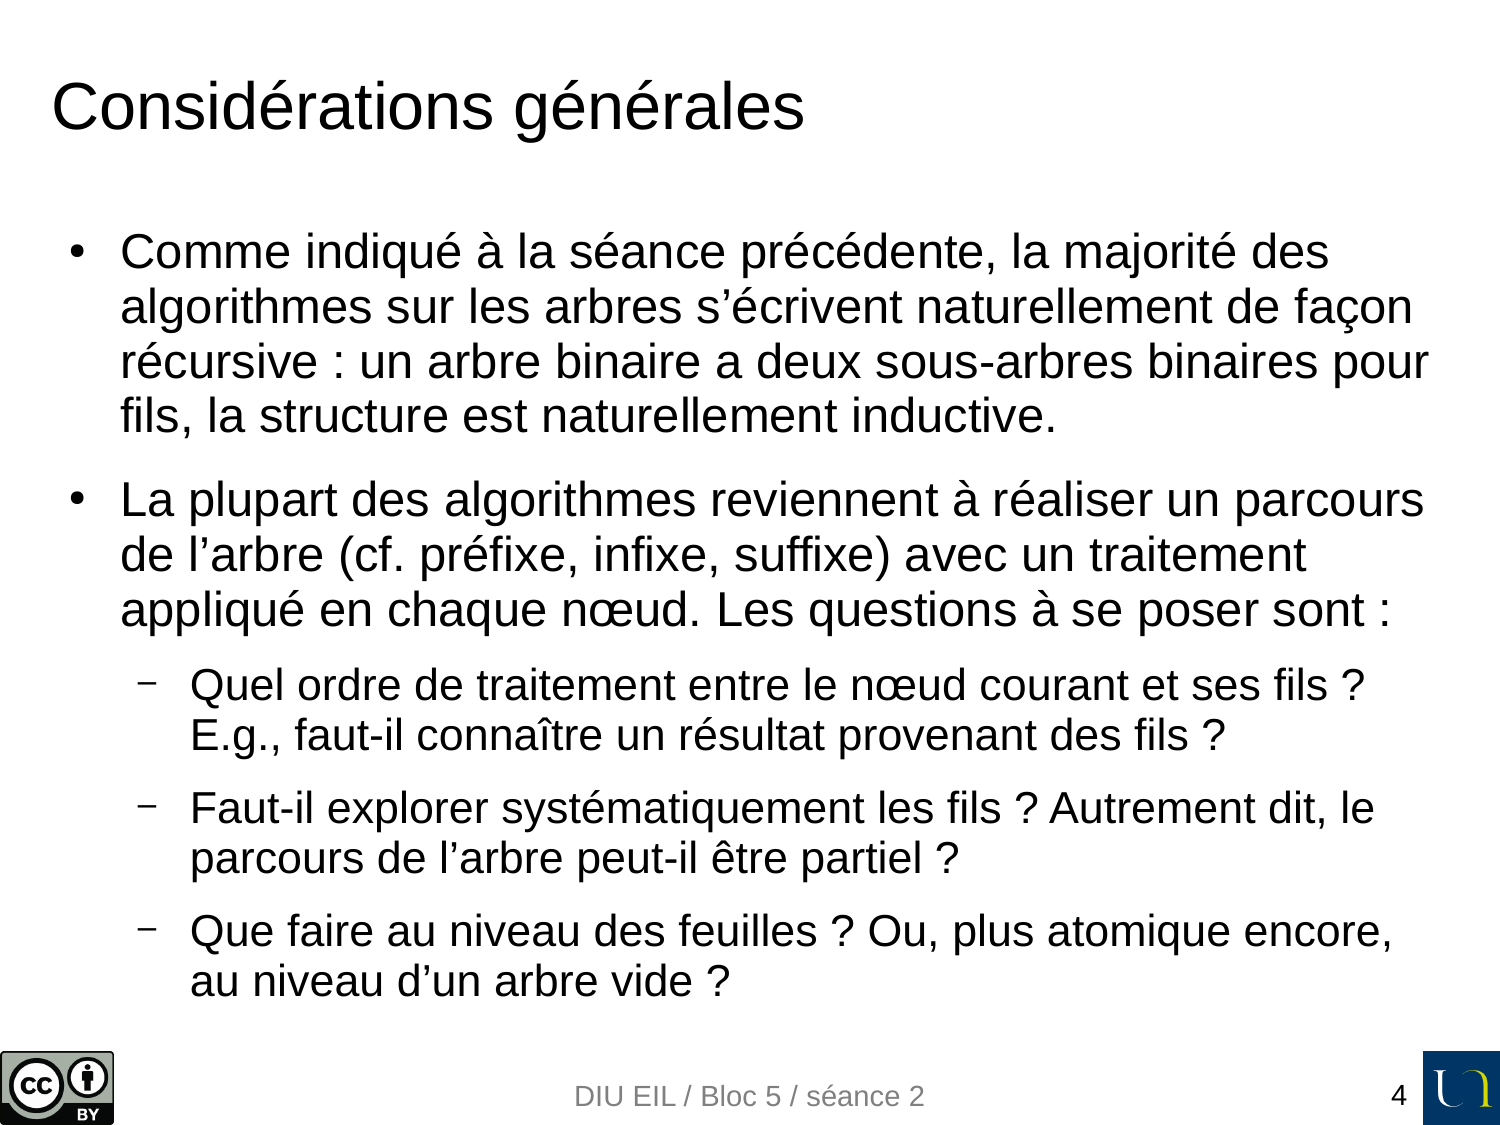

# Considérations générales
Comme indiqué à la séance précédente, la majorité des algorithmes sur les arbres s’écrivent naturellement de façon récursive : un arbre binaire a deux sous-arbres binaires pour fils, la structure est naturellement inductive.
La plupart des algorithmes reviennent à réaliser un parcours de l’arbre (cf. préfixe, infixe, suffixe) avec un traitement appliqué en chaque nœud. Les questions à se poser sont :
Quel ordre de traitement entre le nœud courant et ses fils ? E.g., faut-il connaître un résultat provenant des fils ?
Faut-il explorer systématiquement les fils ? Autrement dit, le parcours de l’arbre peut-il être partiel ?
Que faire au niveau des feuilles ? Ou, plus atomique encore, au niveau d’un arbre vide ?
4